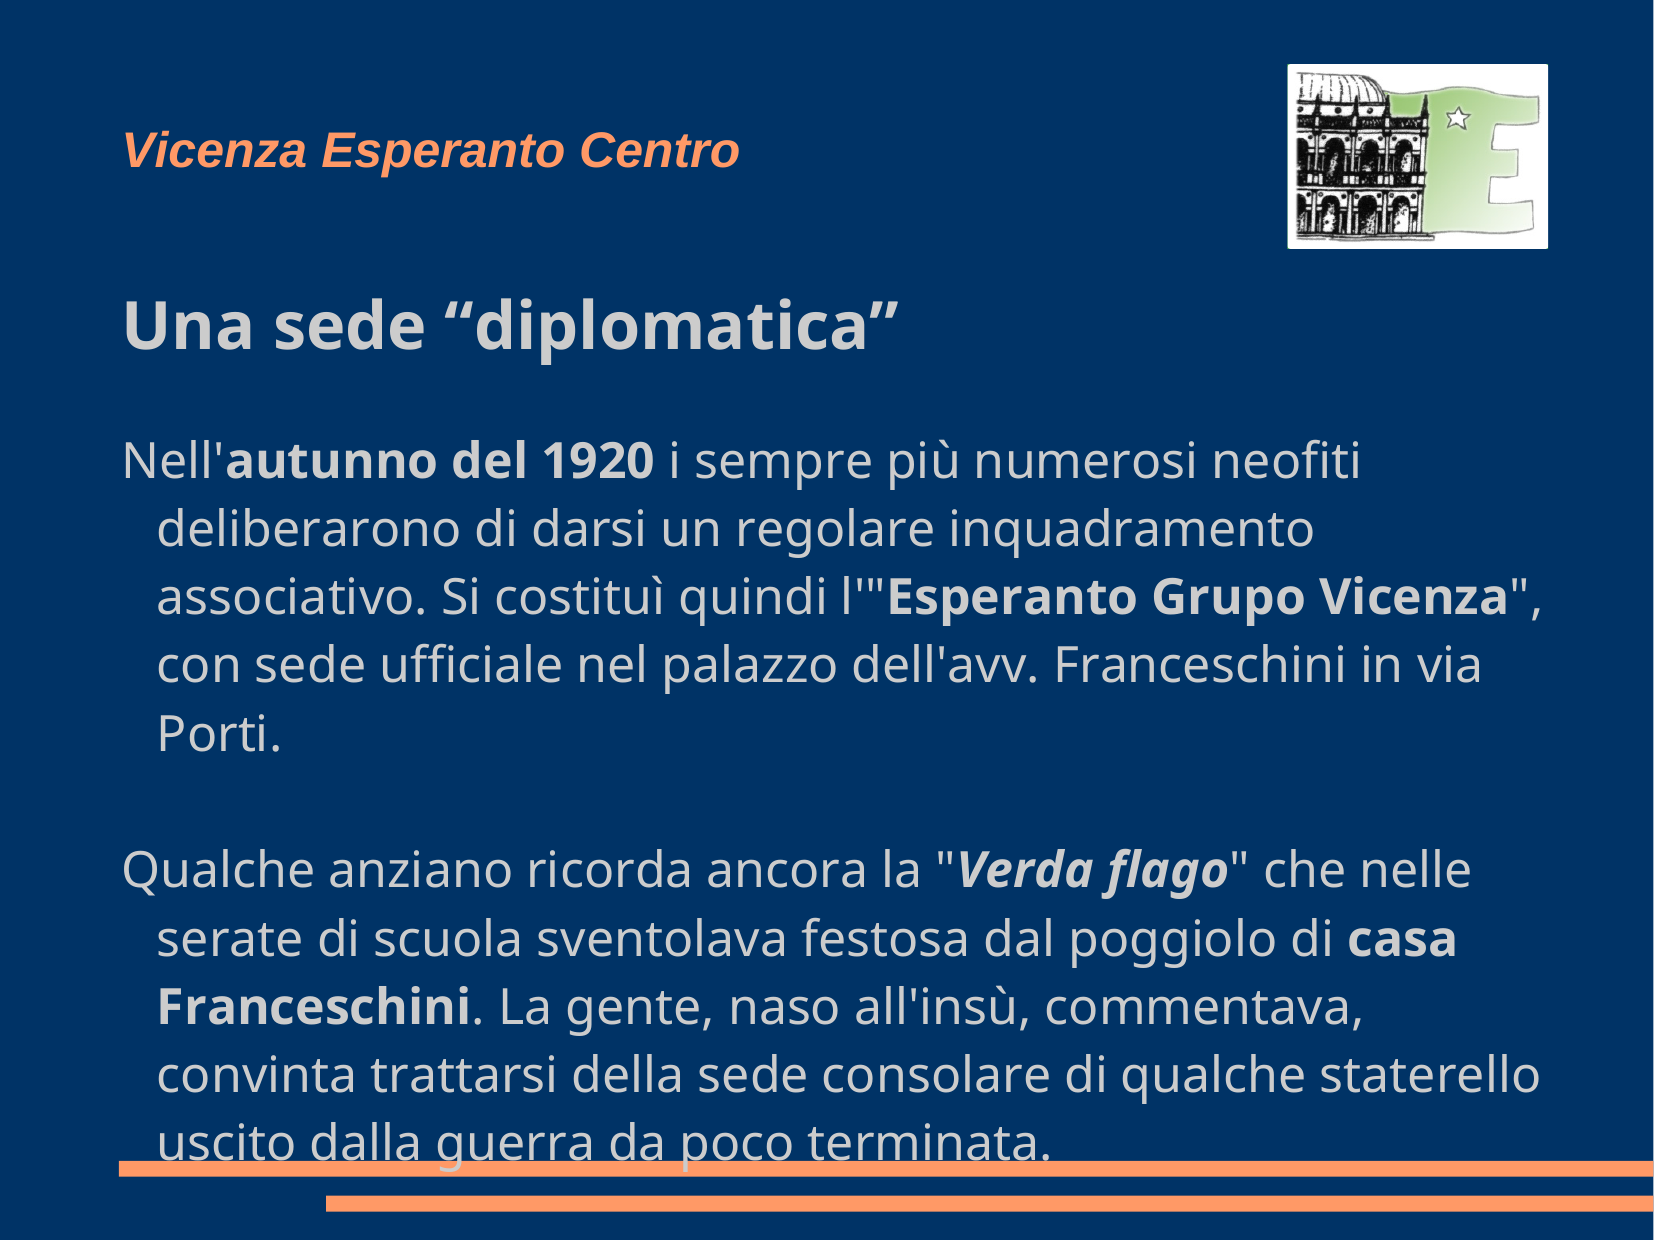

# Vicenza Esperanto Centro
Una sede “diplomatica”
Nell'autunno del 1920 i sempre più numerosi neofiti deliberarono di darsi un regolare inquadramento associativo. Si costituì quindi l'"Esperanto Grupo Vicenza", con sede ufficiale nel palazzo dell'avv. Franceschini in via Porti.
Qualche anziano ricorda ancora la "Verda flago" che nelle serate di scuola sventolava festosa dal poggiolo di casa Franceschini. La gente, naso all'insù, commentava, convinta trattarsi della sede consolare di qualche staterello uscito dalla guerra da poco terminata.